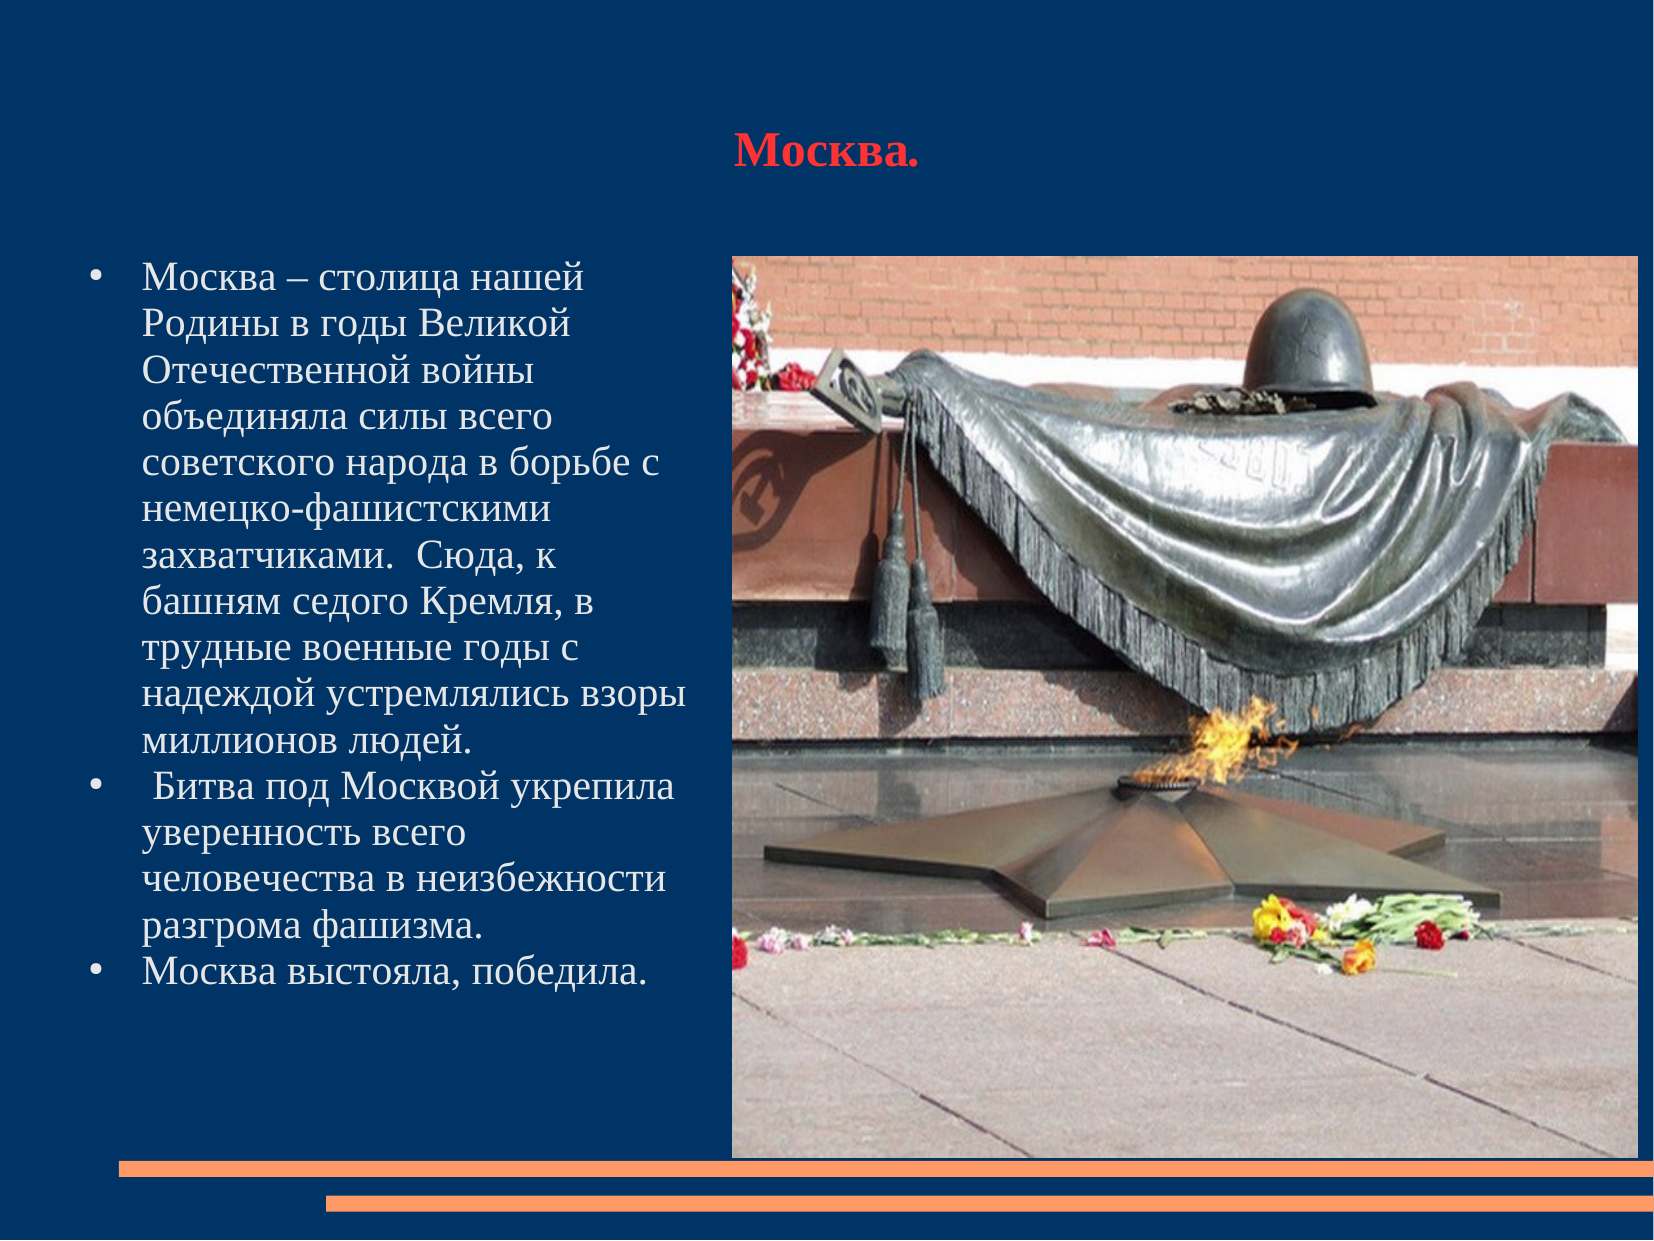

#
Москва.
Москва – столица нашей Родины в годы Великой Отечественной войны объединяла силы всего советского народа в борьбе с немецко-фашистскими захватчиками. Сюда, к башням седого Кремля, в трудные военные годы с надеждой устремлялись взоры миллионов людей.
 Битва под Москвой укрепила уверенность всего человечества в неизбежности разгрома фашизма.
Москва выстояла, победила.